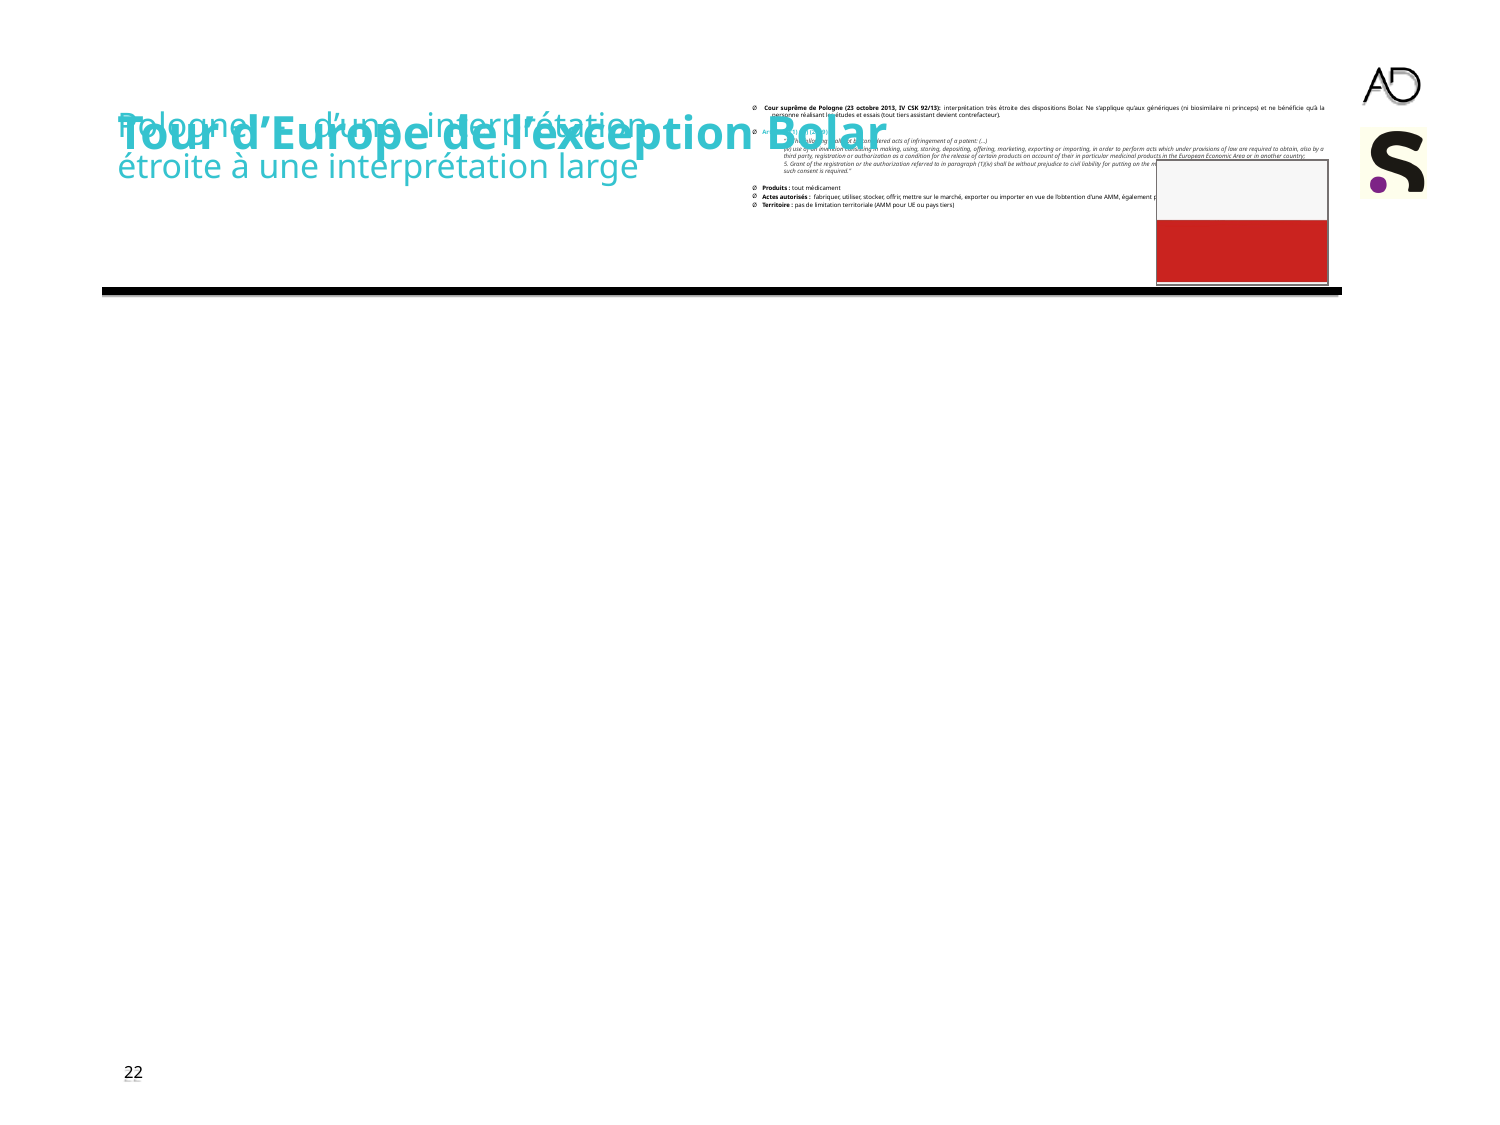

# Pologne - d’une interprétation étroite à une interprétation large
Tour d’Europe de l’exception Bolar
 Cour suprême de Pologne (23 octobre 2013, IV CSK 92/13): interprétation très étroite des dispositions Bolar. Ne s’applique qu’aux génériques (ni biosimilaire ni princeps) et ne bénéficie qu’à la personne réalisant les études et essais (tout tiers assistant devient contrefacteur).
Article 69(1) (iv) (2019)
“1. The following shall not be considered acts of infringement of a patent: (…)
(iv) use of an invention consisting in making, using, storing, depositing, offering, marketing, exporting or importing, in order to perform acts which under provisions of law are required to obtain, also by a third party, registration or authorization as a condition for the release of certain products on account of their in particular medicinal products in the European Economic Area or in another country;
5. Grant of the registration or the authorization referred to in paragraph (1)(iv) shall be without prejudice to civil liability for putting on the market of a product without the patent holder's consent, where such consent is required.”
Produits : tout médicament
Actes autorisés : fabriquer, utiliser, stocker, offrir, mettre sur le marché, exporter ou importer en vue de l’obtention d’une AMM, également par un tiers.
Territoire : pas de limitation territoriale (AMM pour UE ou pays tiers)